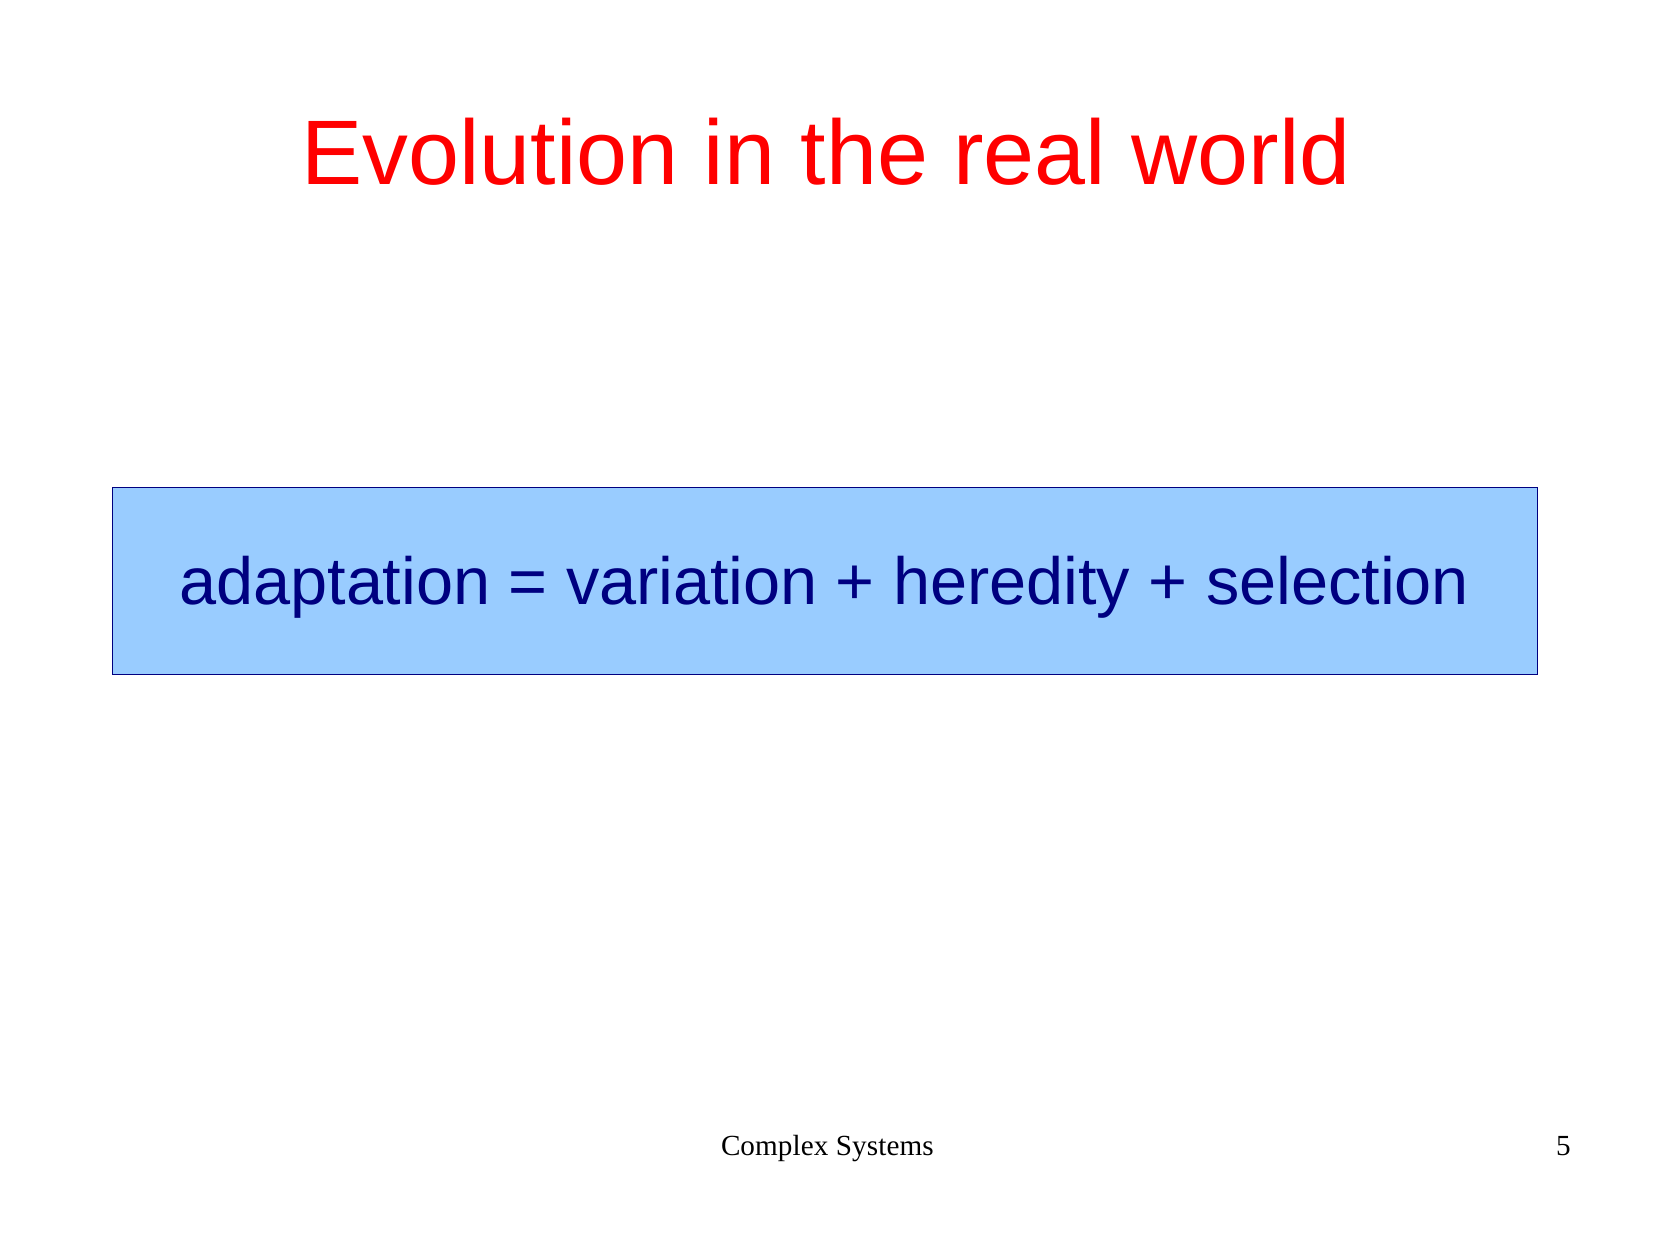

# Evolution in the real world
adaptation = variation + heredity + selection
Complex Systems
5